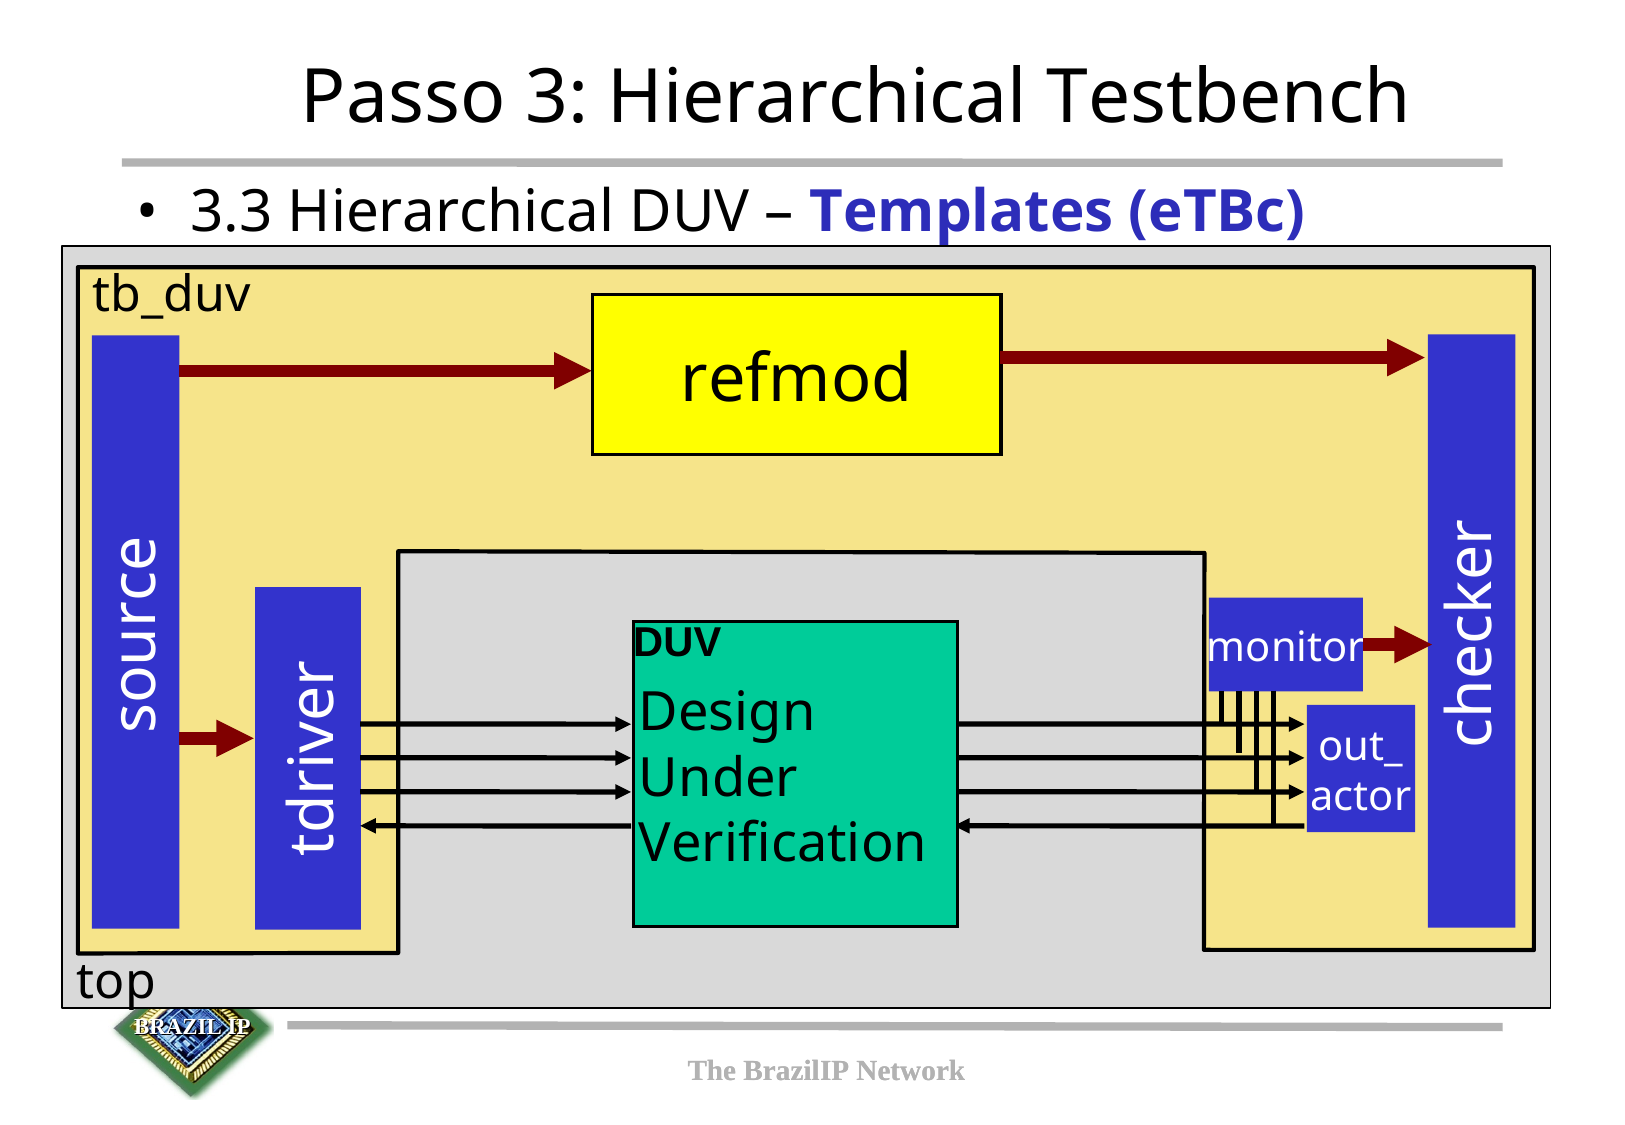

Passo 3: Hierarchical Testbench
3.3 Hierarchical DUV – Templates (eTBc)
top
tb_duv
refmod
checker
source
tdriver
monitor
DUV
Design
Under
Verification
out_
actor